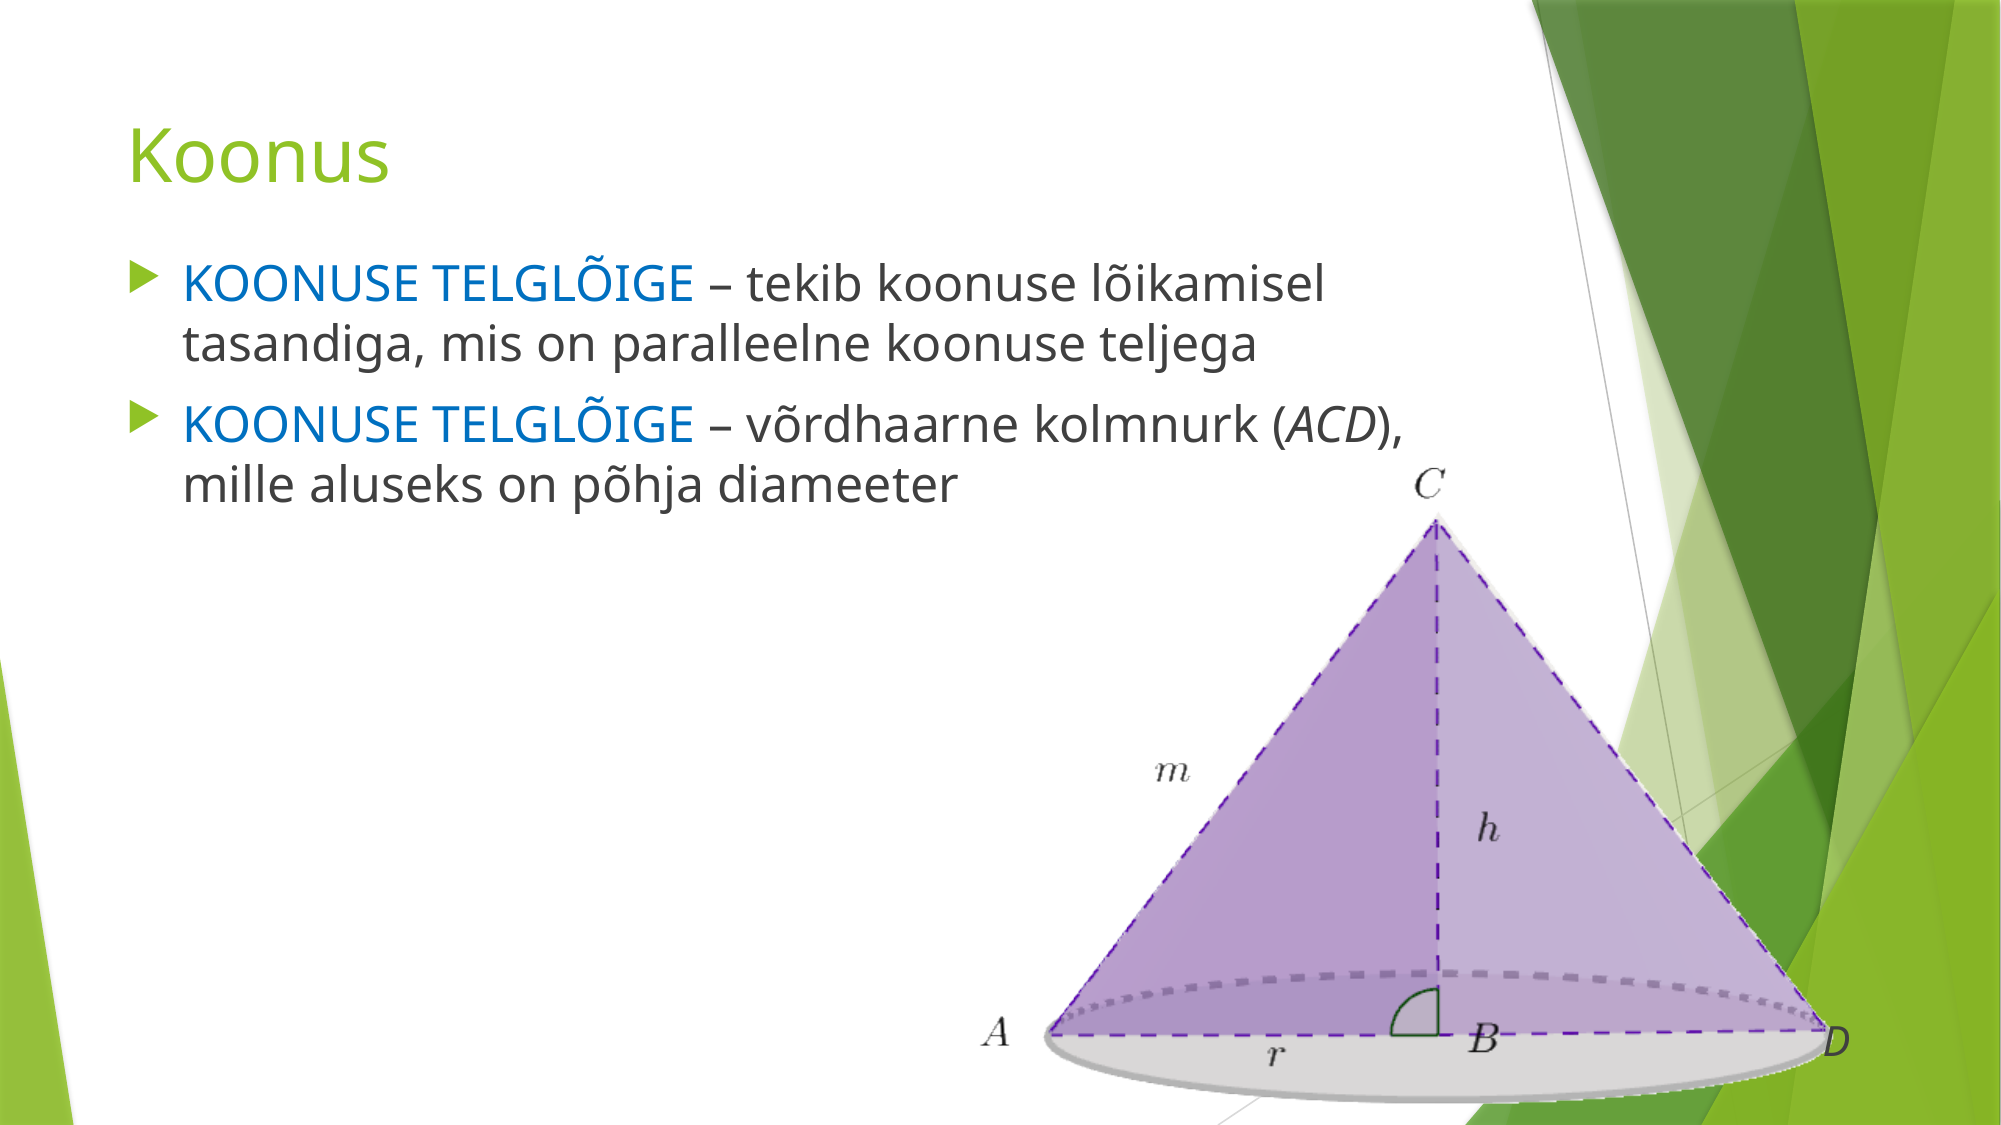

# Koonus
KOONUSE TELGLÕIGE – tekib koonuse lõikamisel tasandiga, mis on paralleelne koonuse teljega
KOONUSE TELGLÕIGE – võrdhaarne kolmnurk (ACD), mille aluseks on põhja diameeter
D